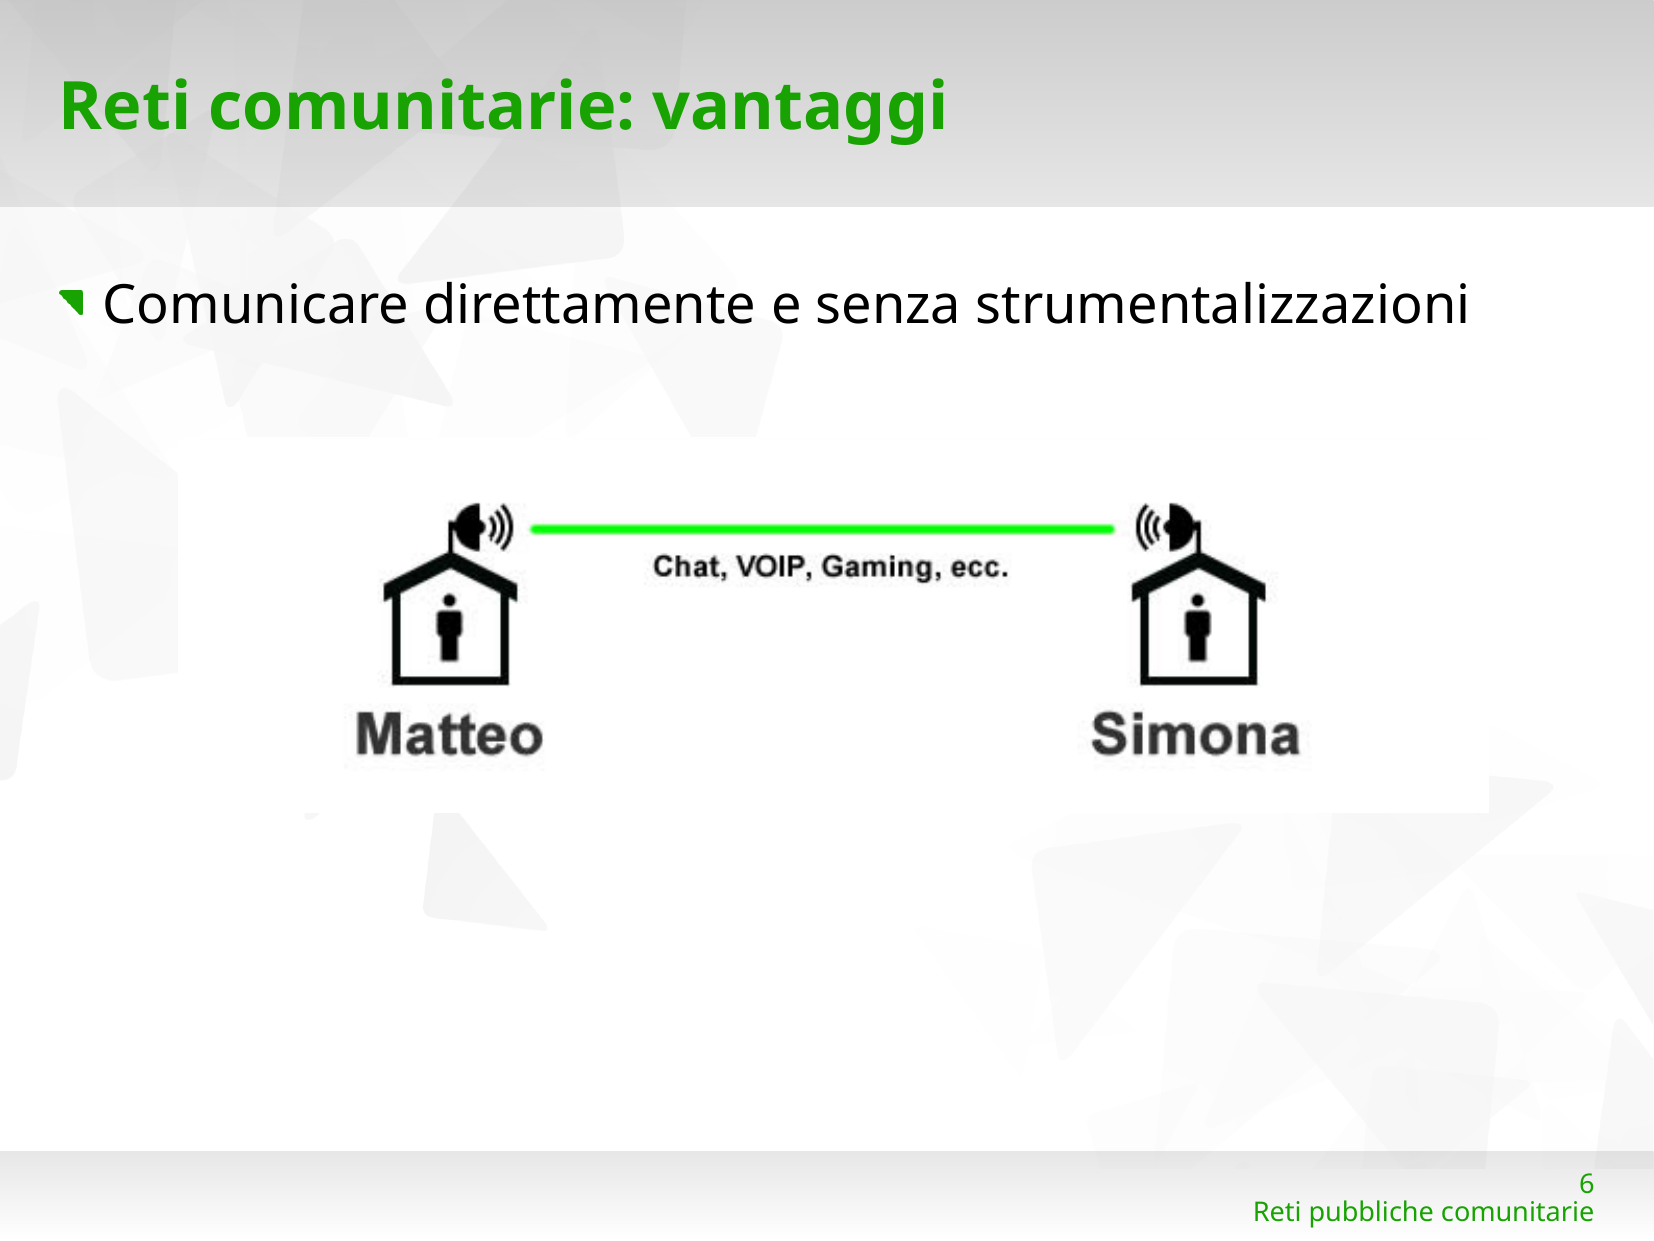

# Reti comunitarie: vantaggi
Comunicare direttamente e senza strumentalizzazioni
6
Reti pubbliche comunitarie